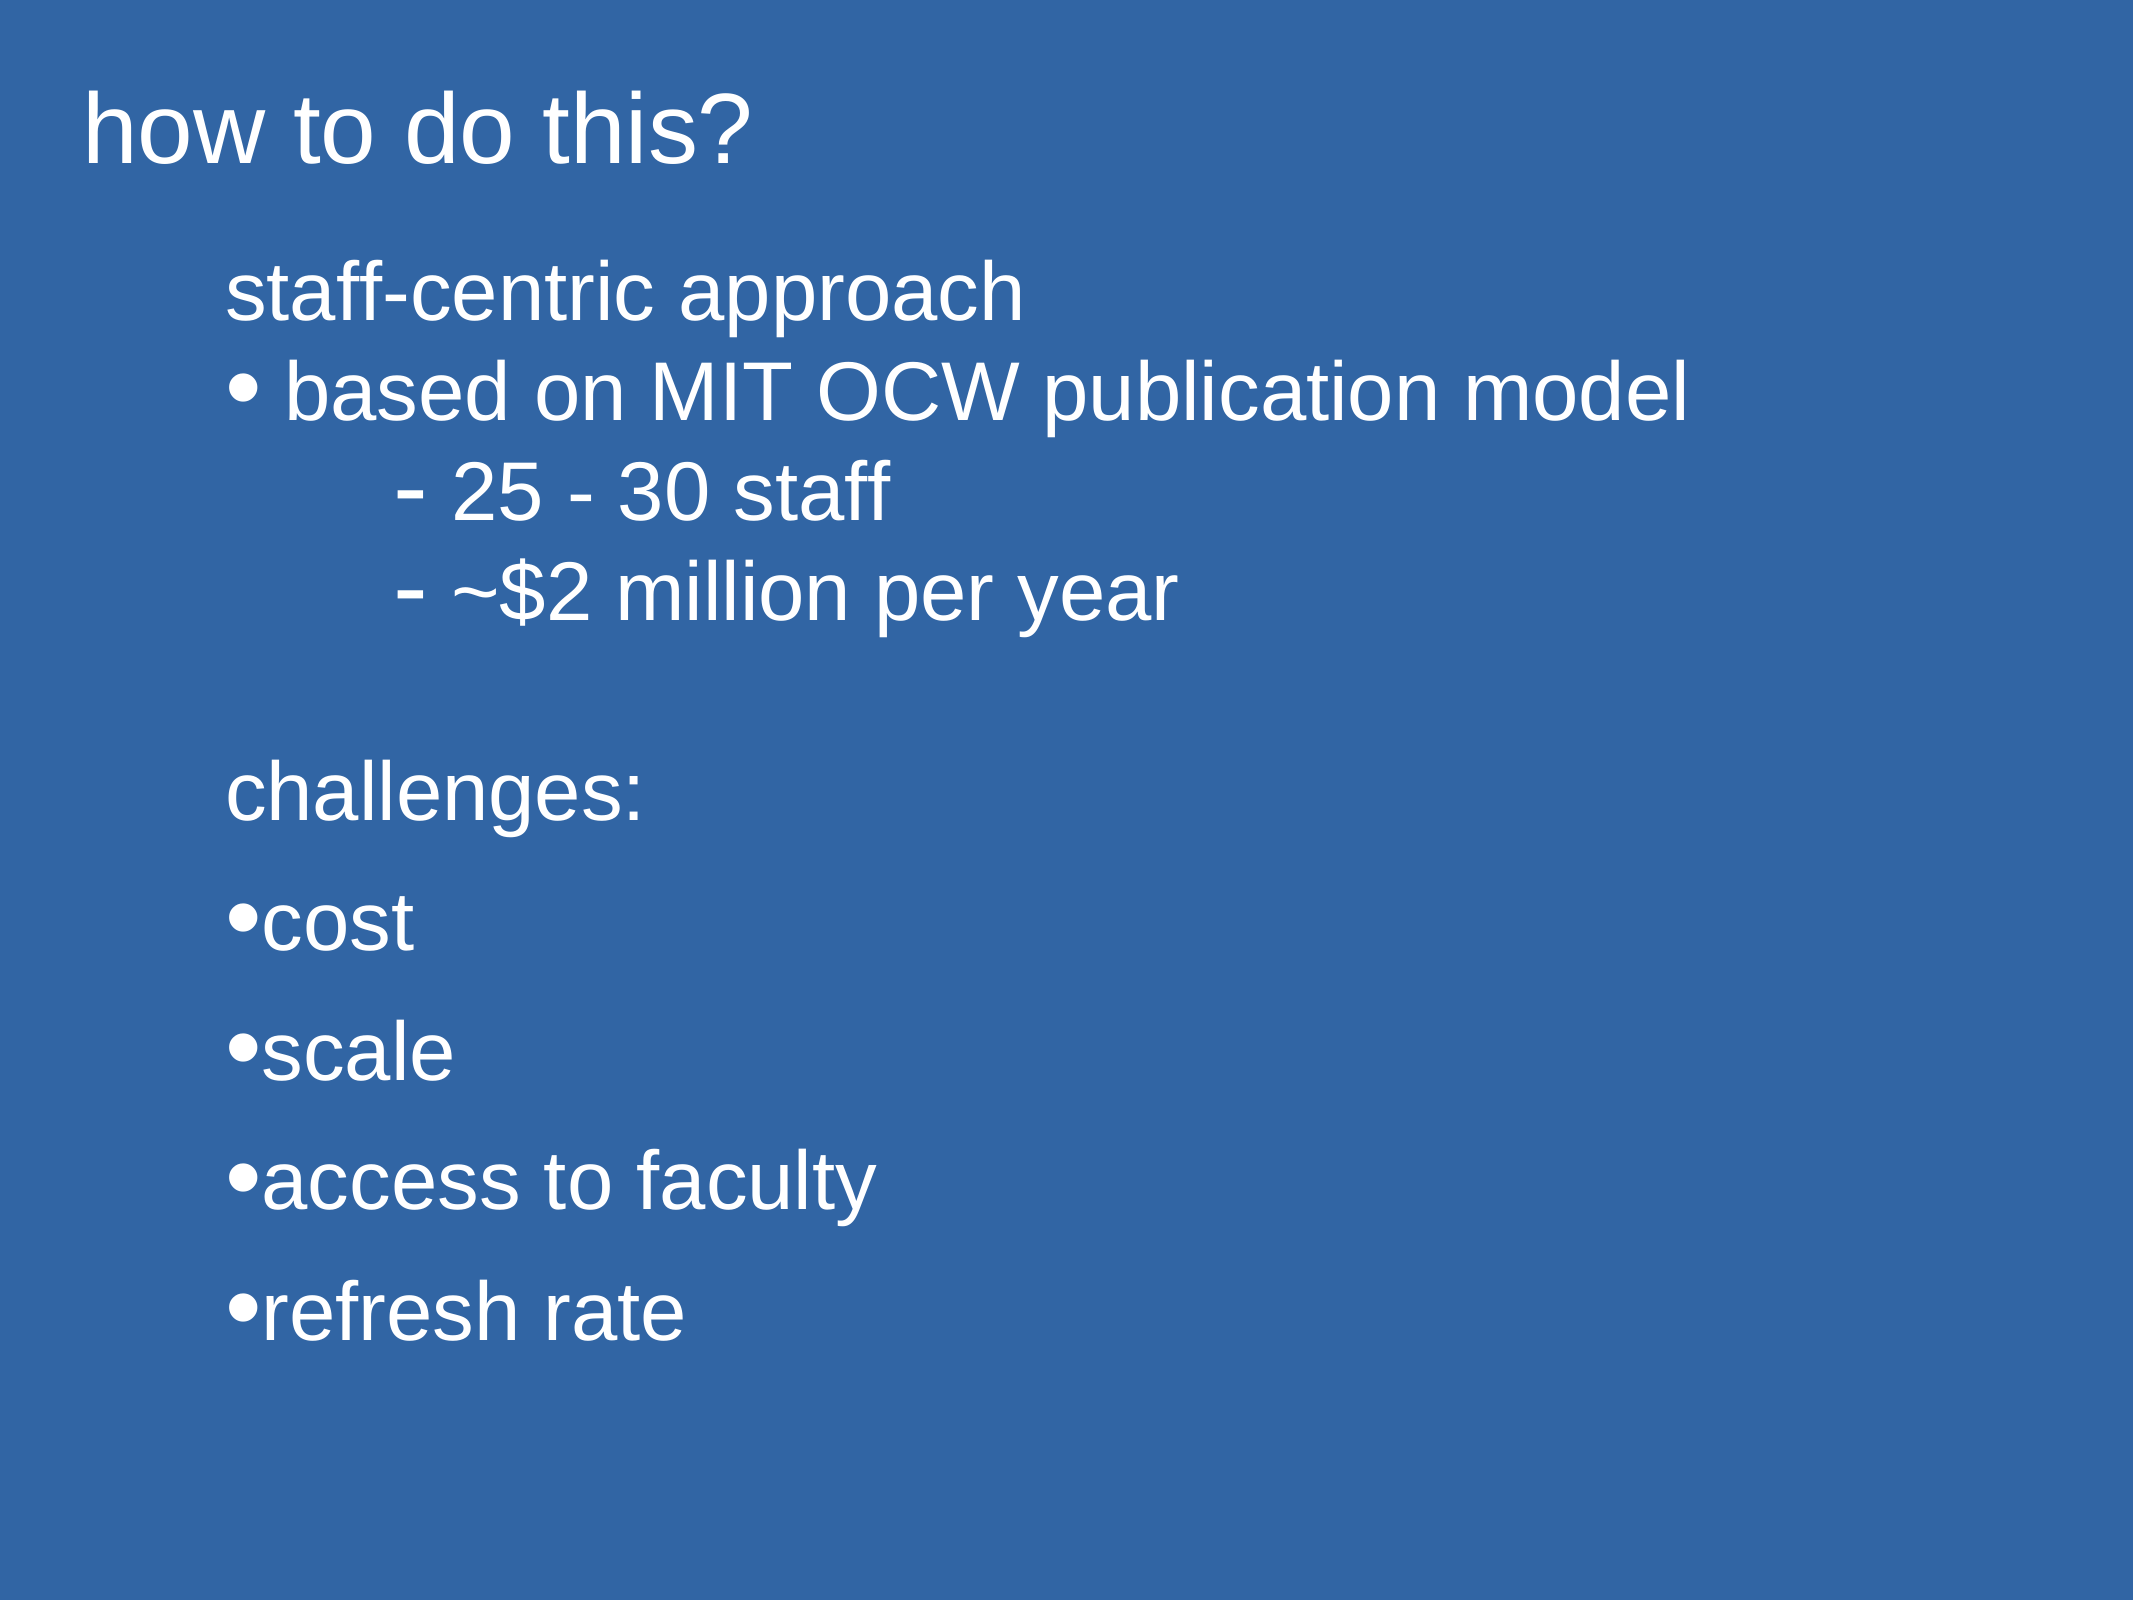

how to do this?
staff-centric approach
 based on MIT OCW publication model
 25 - 30 staff
 ~$2 million per year
challenges:
cost
scale
access to faculty
refresh rate